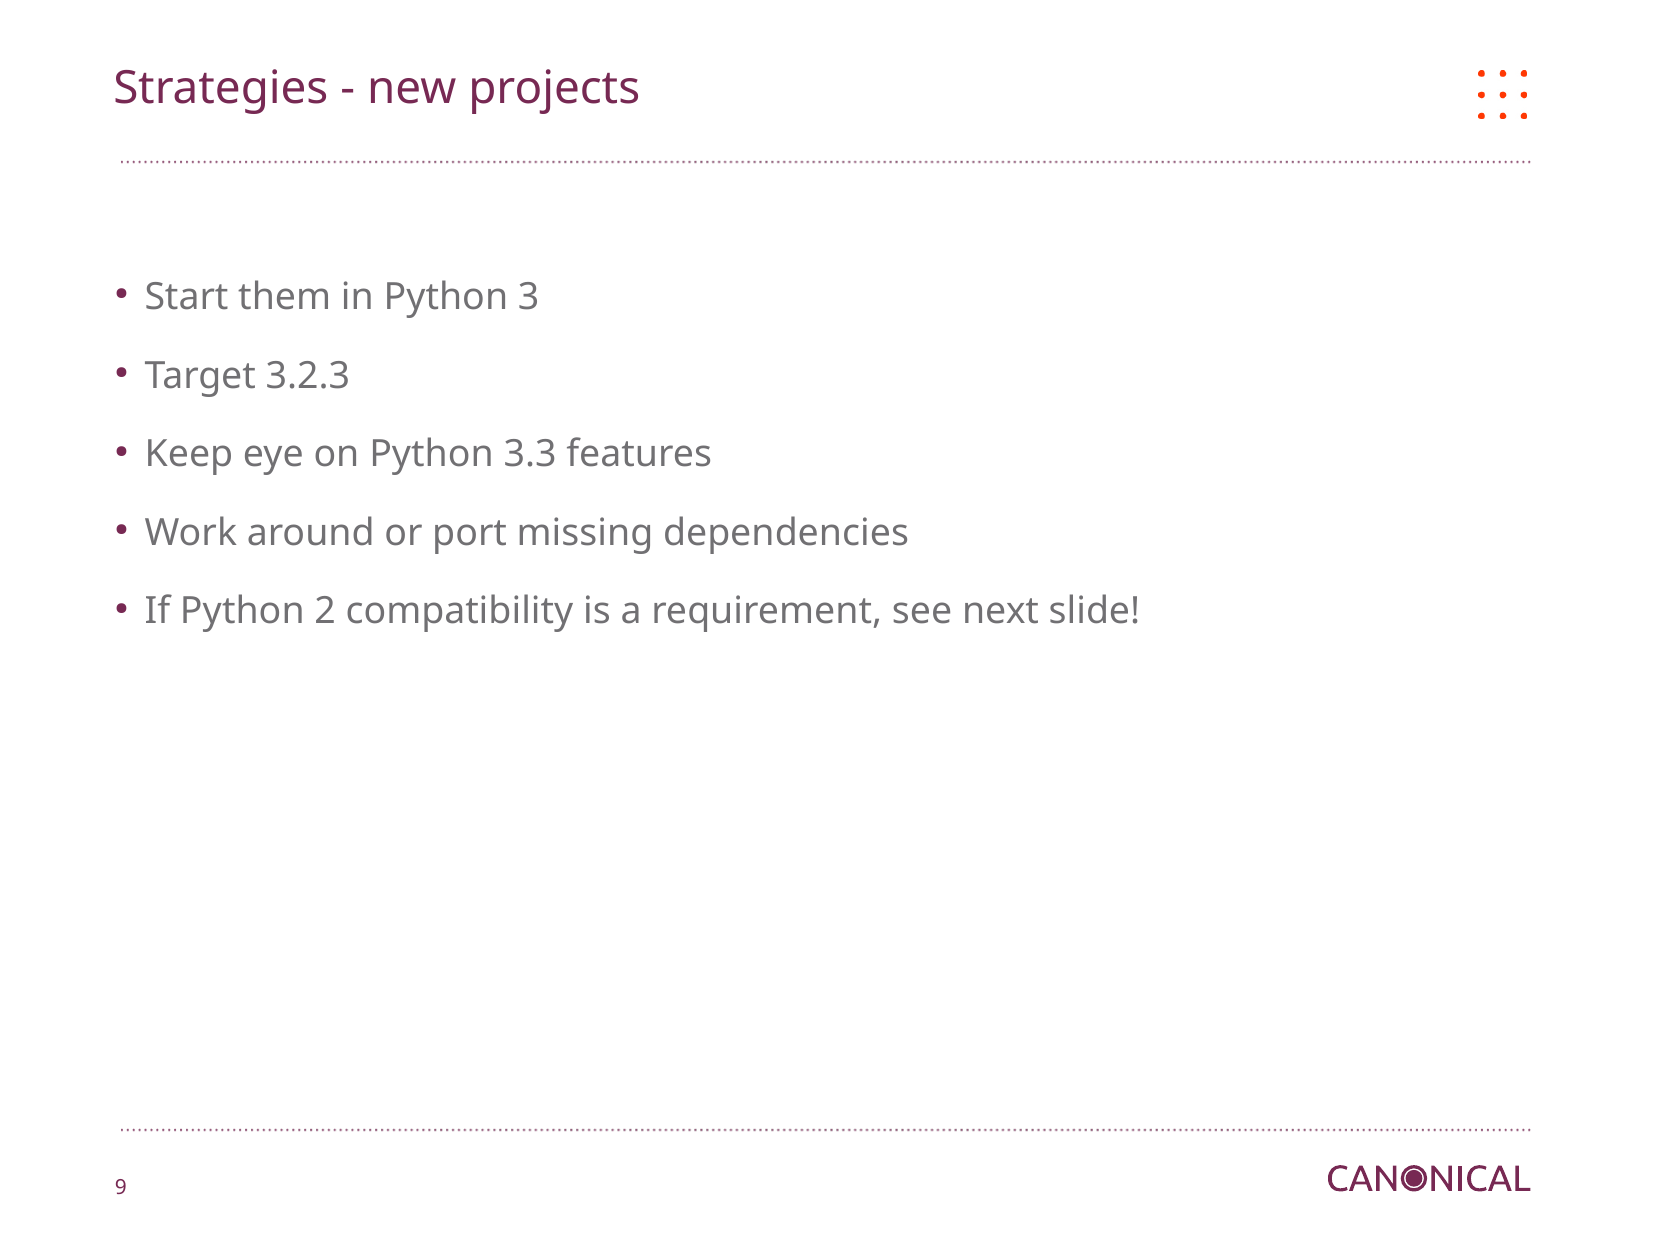

# Strategies - new projects
Start them in Python 3
Target 3.2.3
Keep eye on Python 3.3 features
Work around or port missing dependencies
If Python 2 compatibility is a requirement, see next slide!